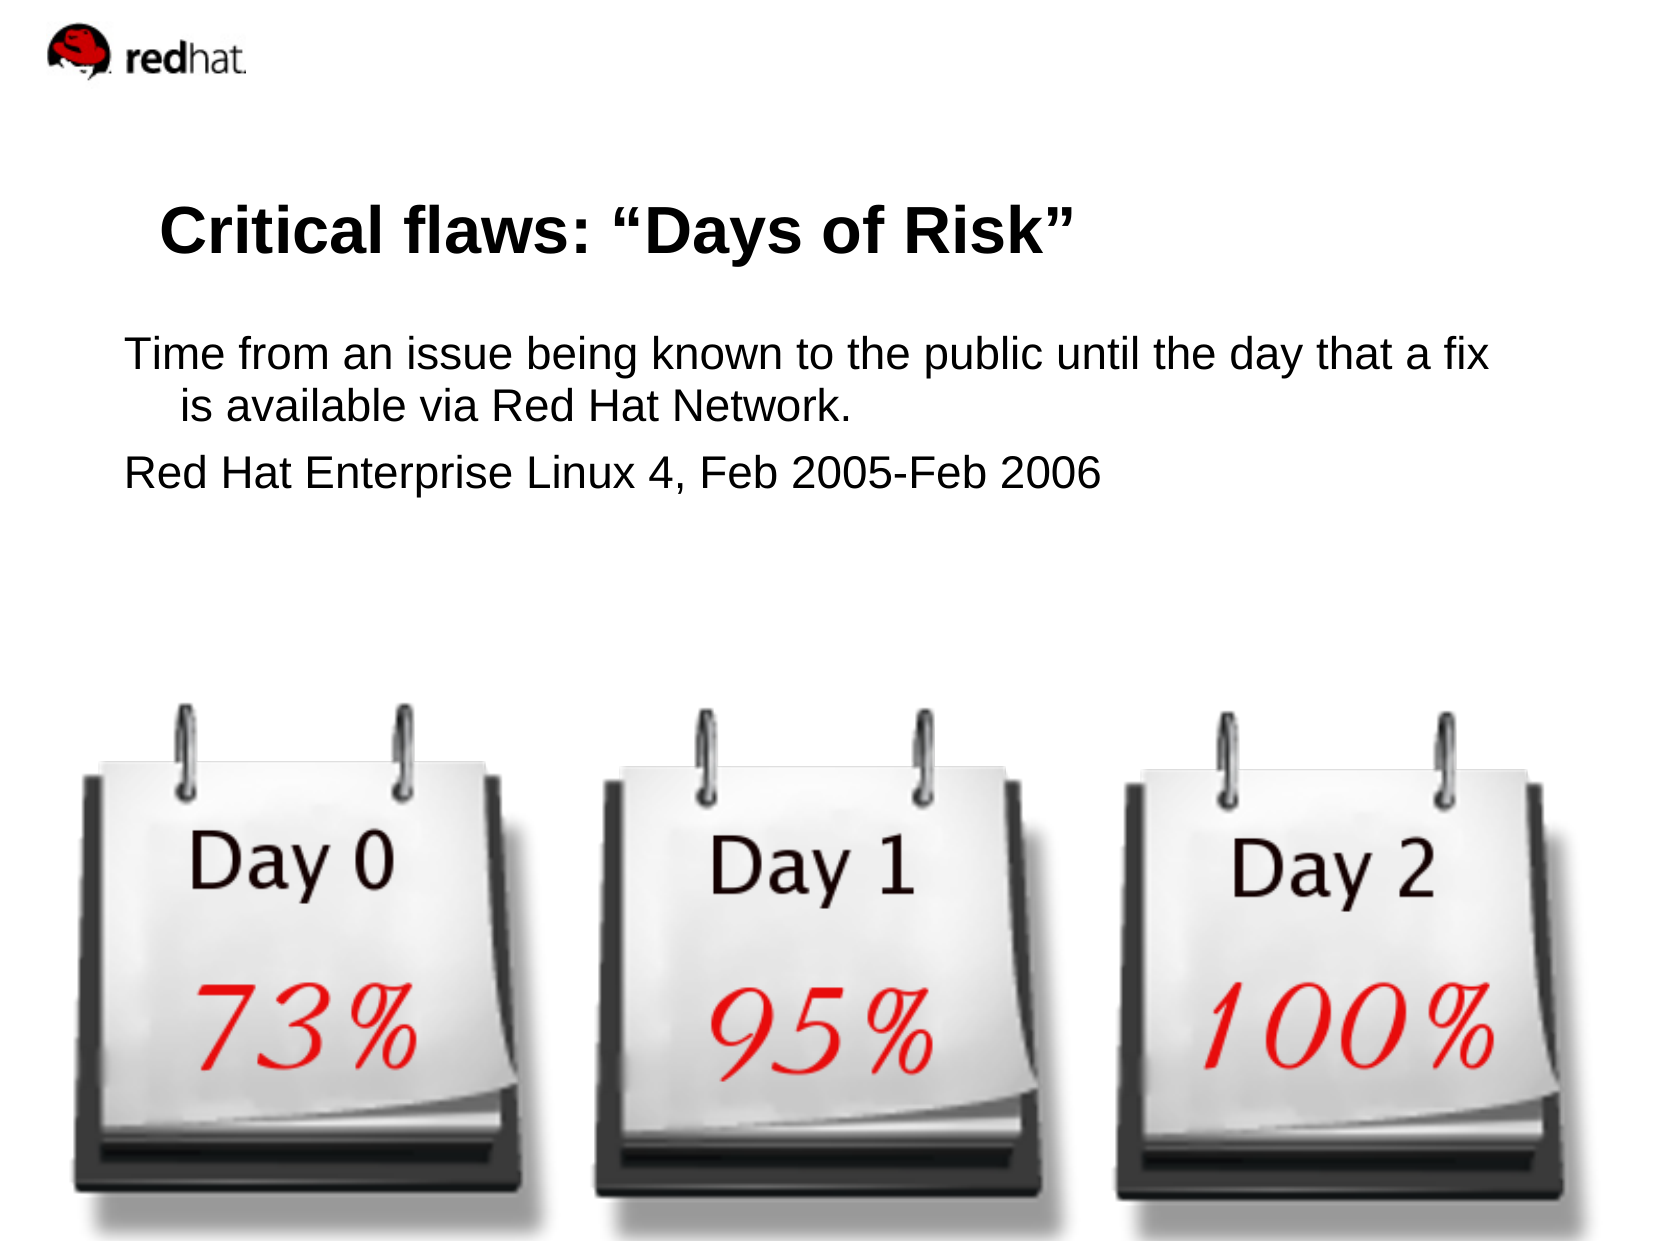

# Critical flaws: “Days of Risk”
Time from an issue being known to the public until the day that a fix is available via Red Hat Network.
Red Hat Enterprise Linux 4, Feb 2005-Feb 2006